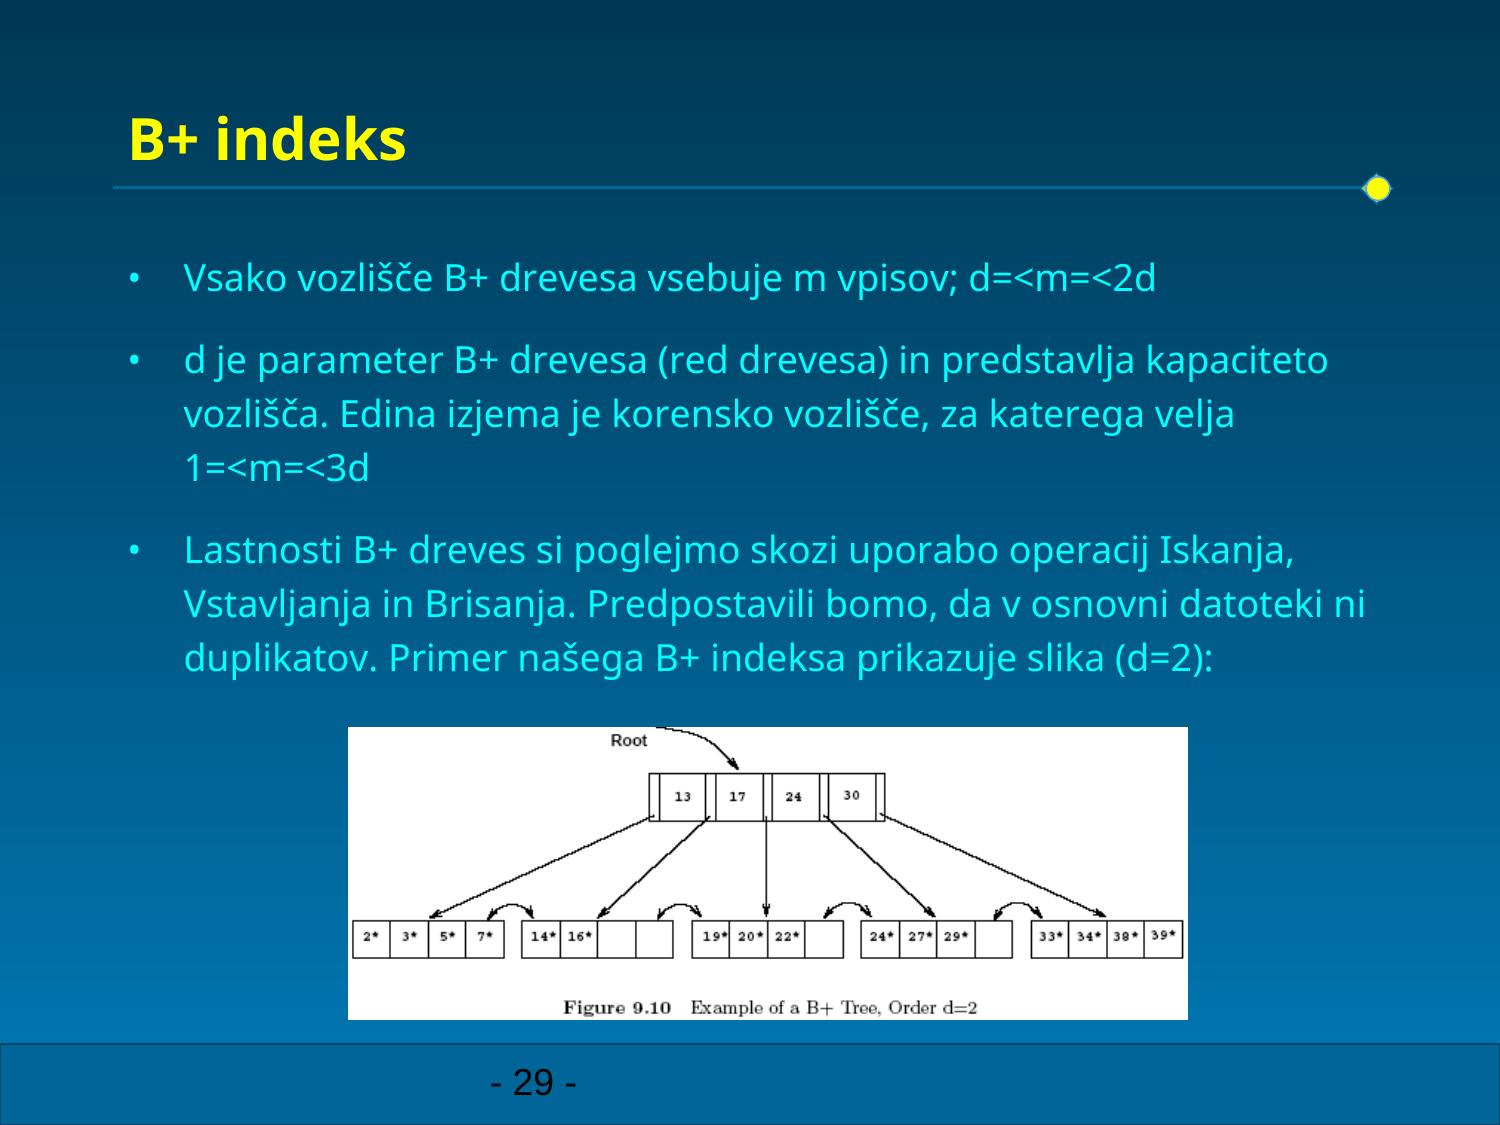

# B+ indeks
Vsako vozlišče B+ drevesa vsebuje m vpisov; d=<m=<2d
d je parameter B+ drevesa (red drevesa) in predstavlja kapaciteto vozlišča. Edina izjema je korensko vozlišče, za katerega velja 1=<m=<3d
Lastnosti B+ dreves si poglejmo skozi uporabo operacij Iskanja, Vstavljanja in Brisanja. Predpostavili bomo, da v osnovni datoteki ni duplikatov. Primer našega B+ indeksa prikazuje slika (d=2):